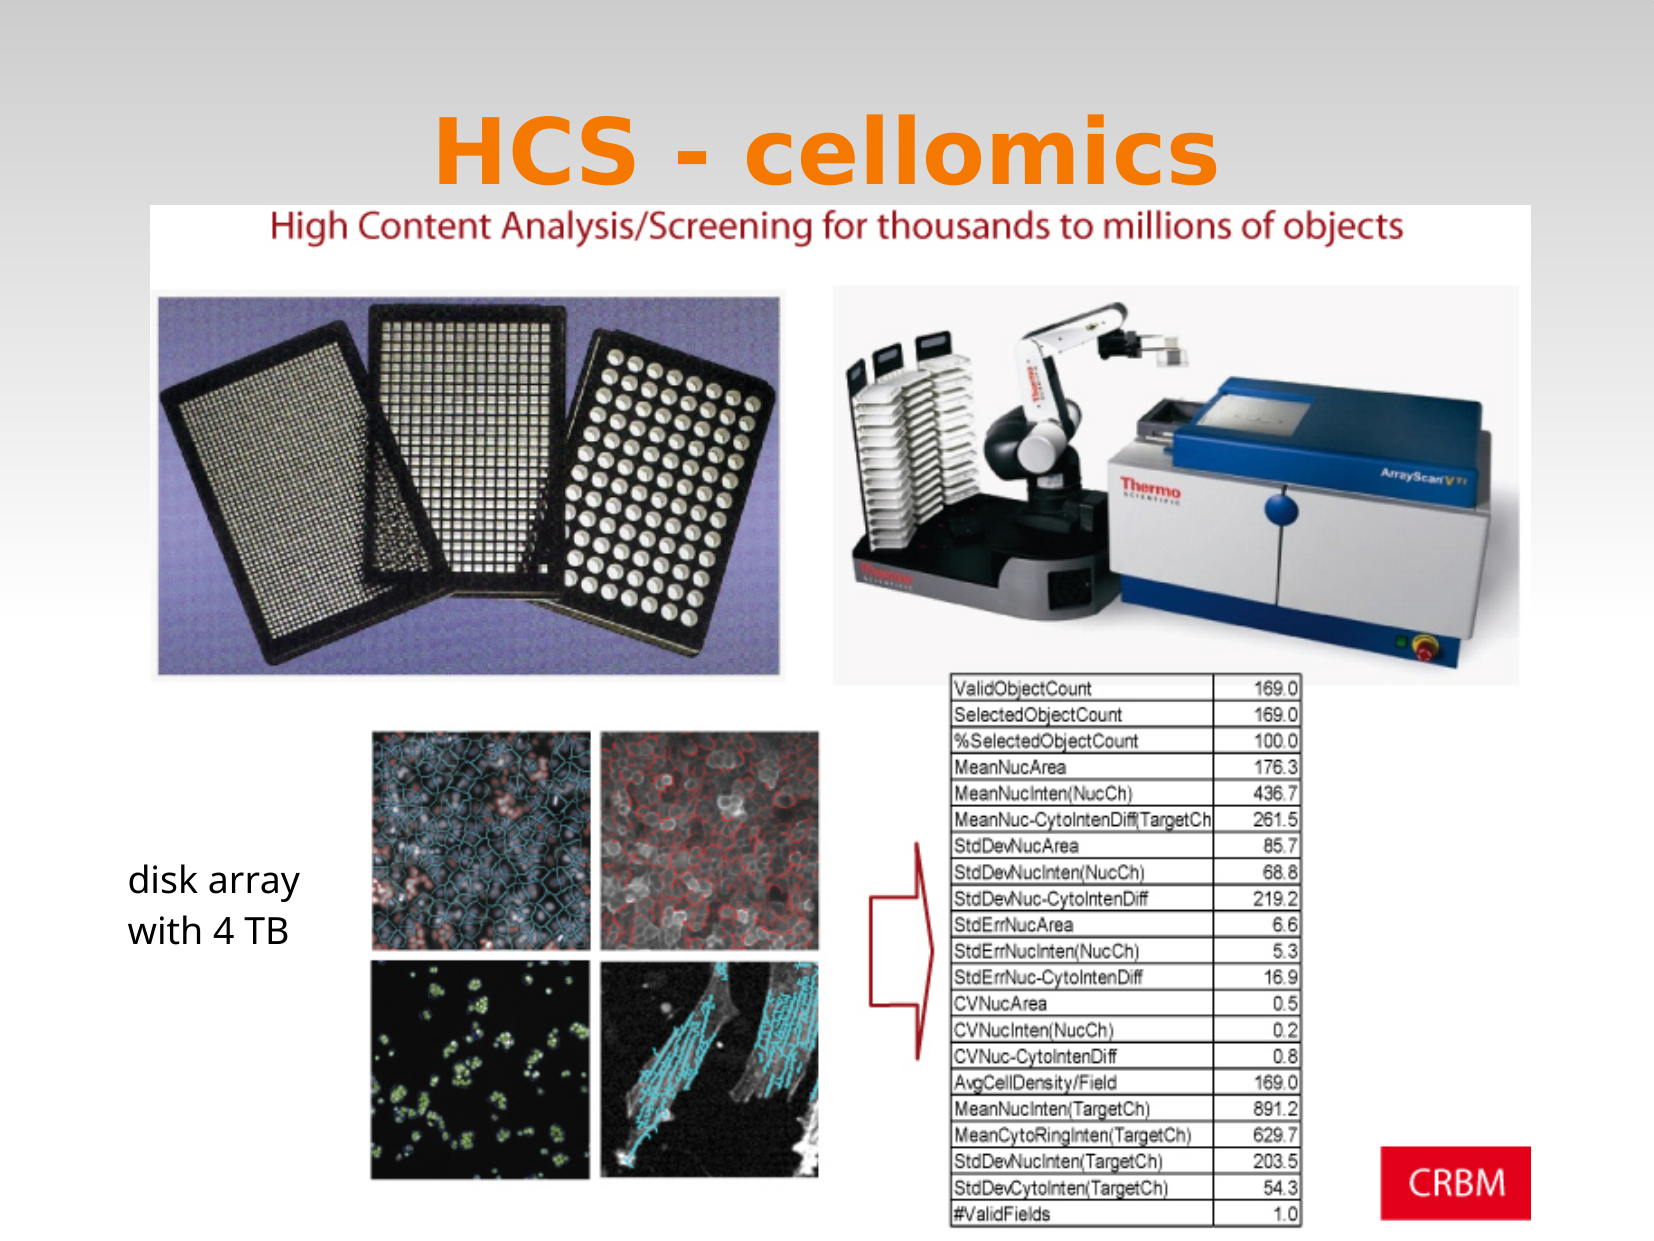

# HCS - cellomics
disk array with 4 TB